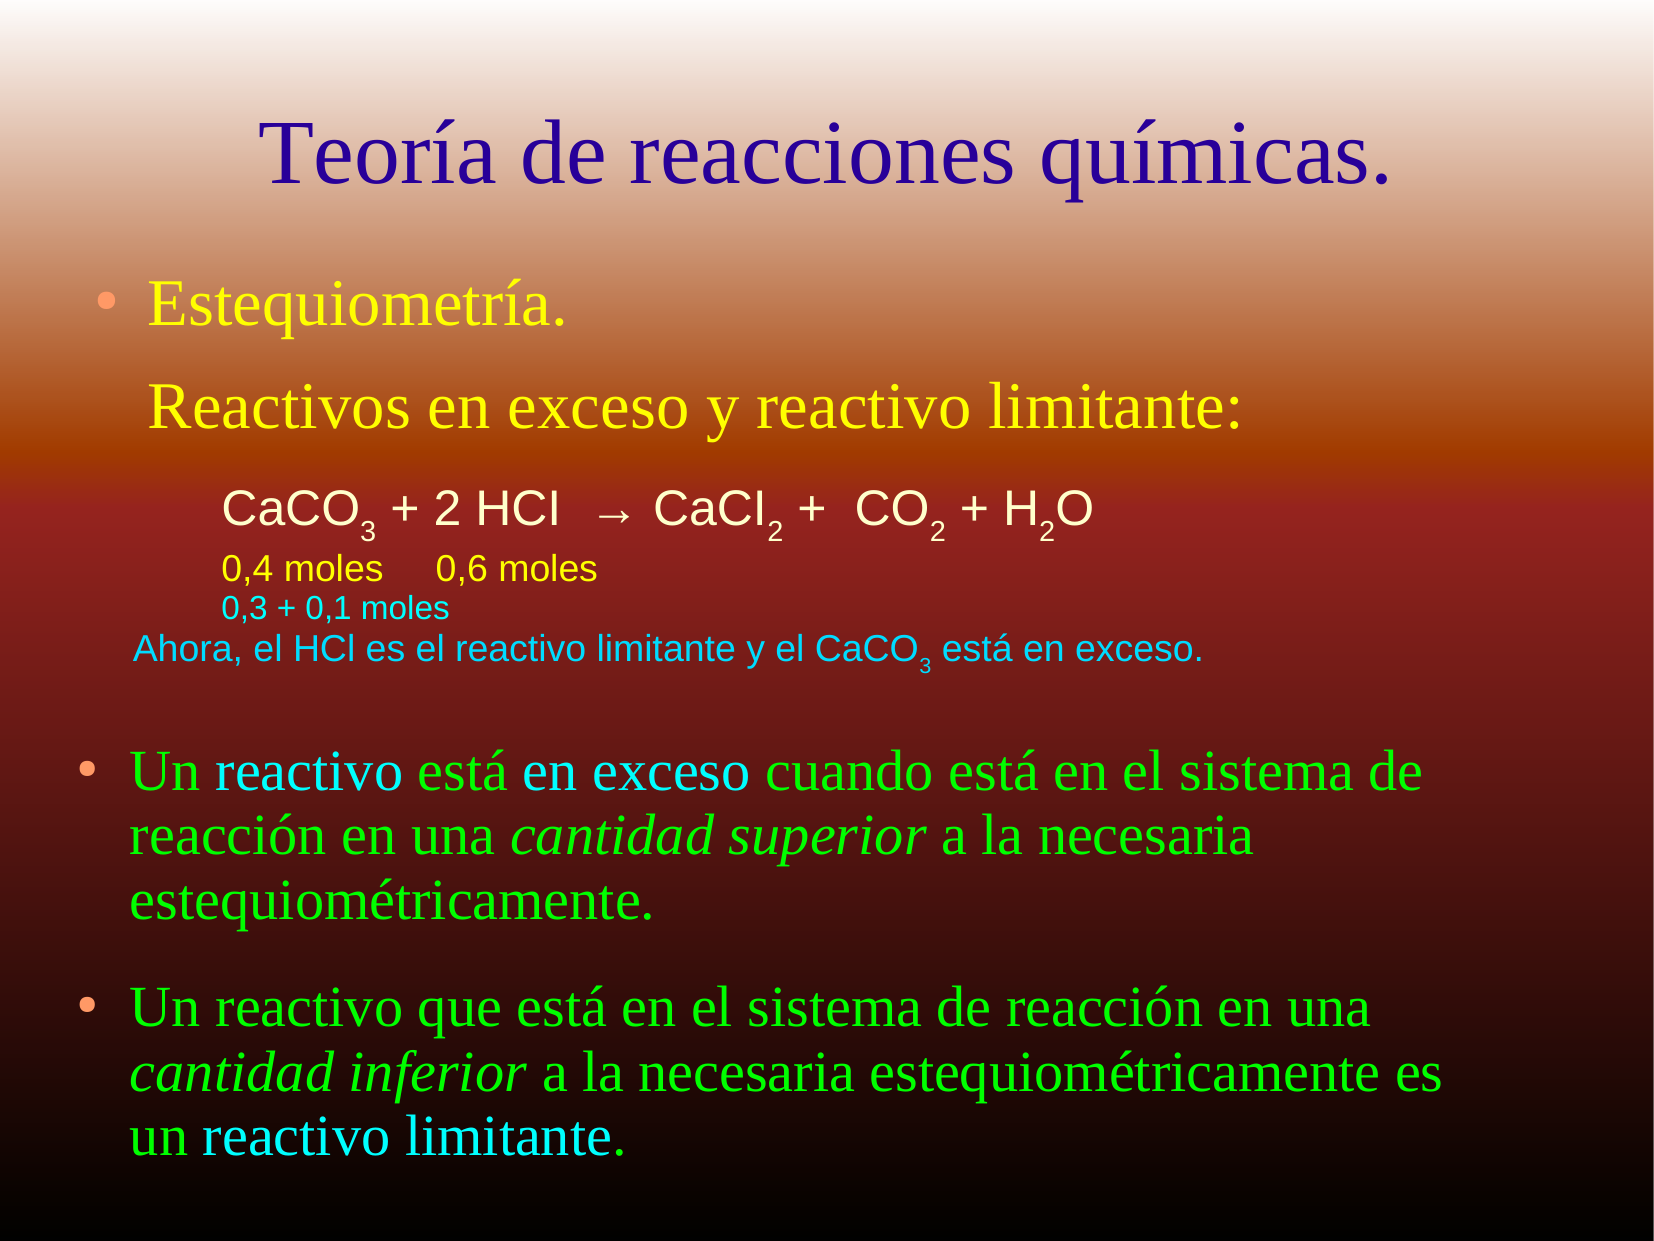

# Teoría de reacciones químicas.
Estequiometría.
Reactivos en exceso y reactivo limitante:
CaCO3 + 2 HCI → CaCI2 + CO2 + H2O
0,4 moles 0,6 moles
0,3 + 0,1 moles
Ahora, el HCl es el reactivo limitante y el CaCO3 está en exceso.
Un reactivo está en exceso cuando está en el sistema de reacción en una cantidad superior a la necesaria estequiométricamente.
Un reactivo que está en el sistema de reacción en una cantidad inferior a la necesaria estequiométricamente es un reactivo limitante.